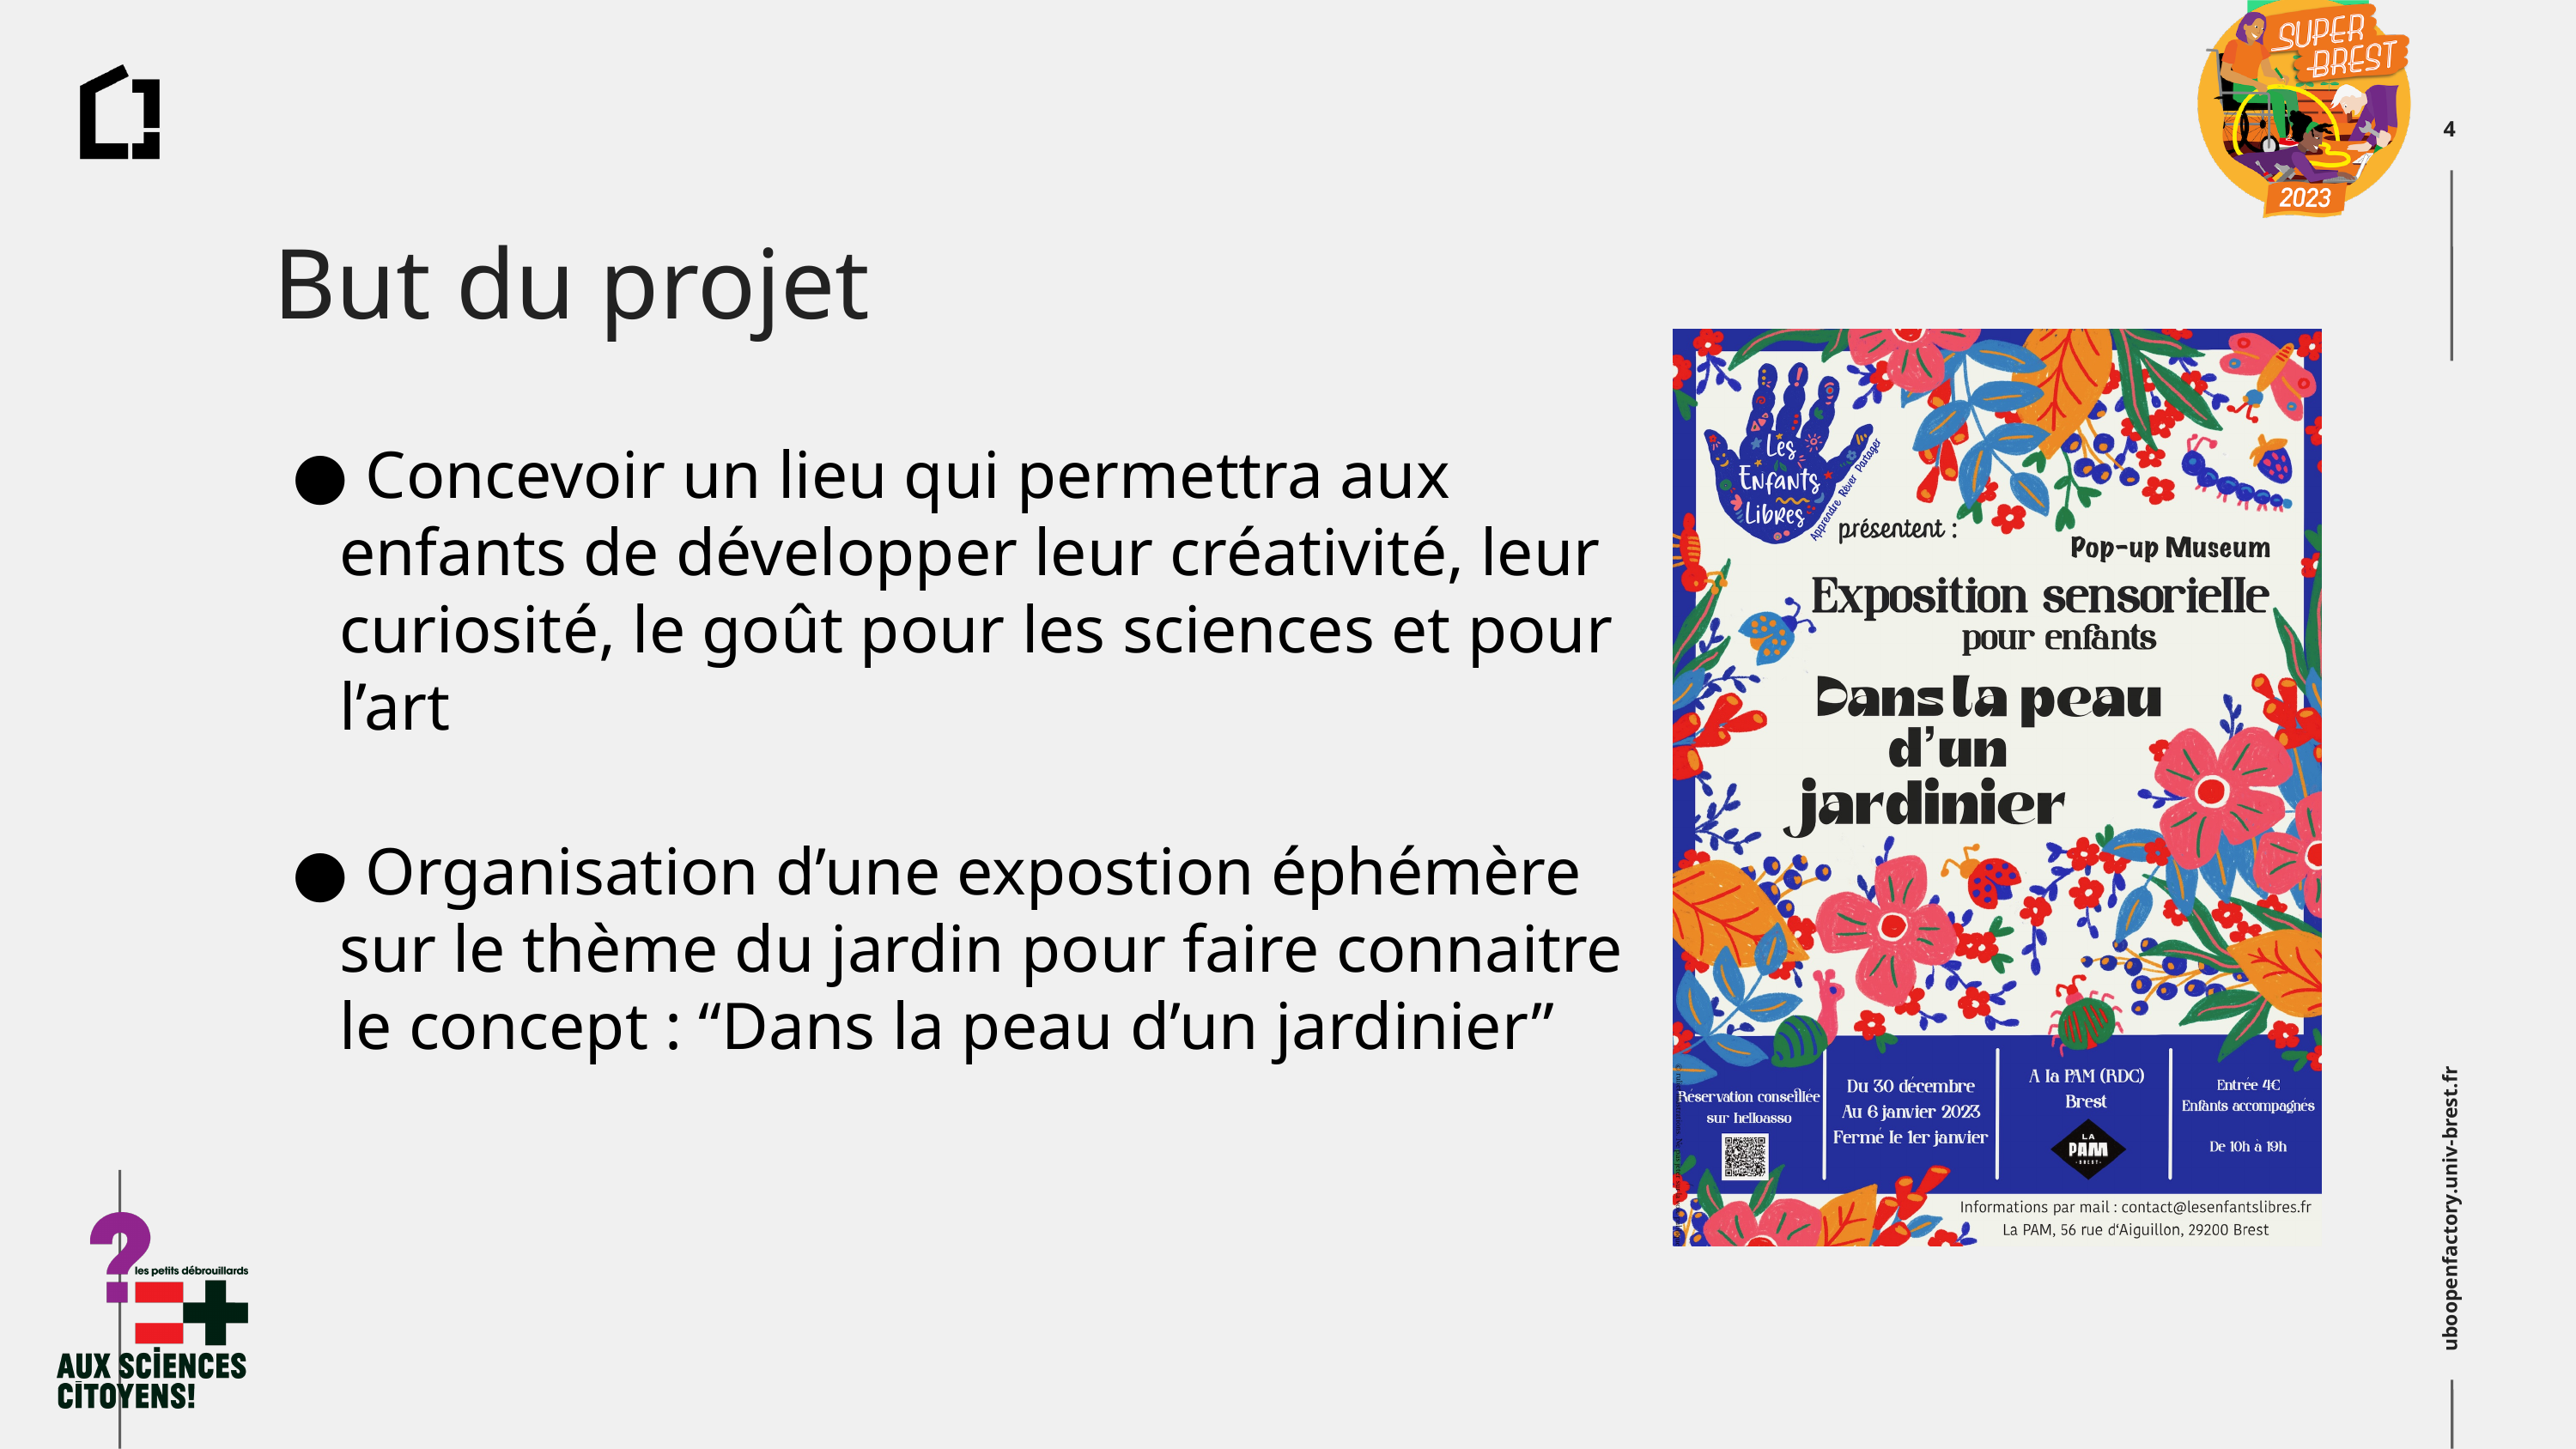

# But du projet
 Concevoir un lieu qui permettra aux enfants de développer leur créativité, leur curiosité, le goût pour les sciences et pour l’art
 Organisation d’une expostion éphémère sur le thème du jardin pour faire connaitre le concept : “Dans la peau d’un jardinier”